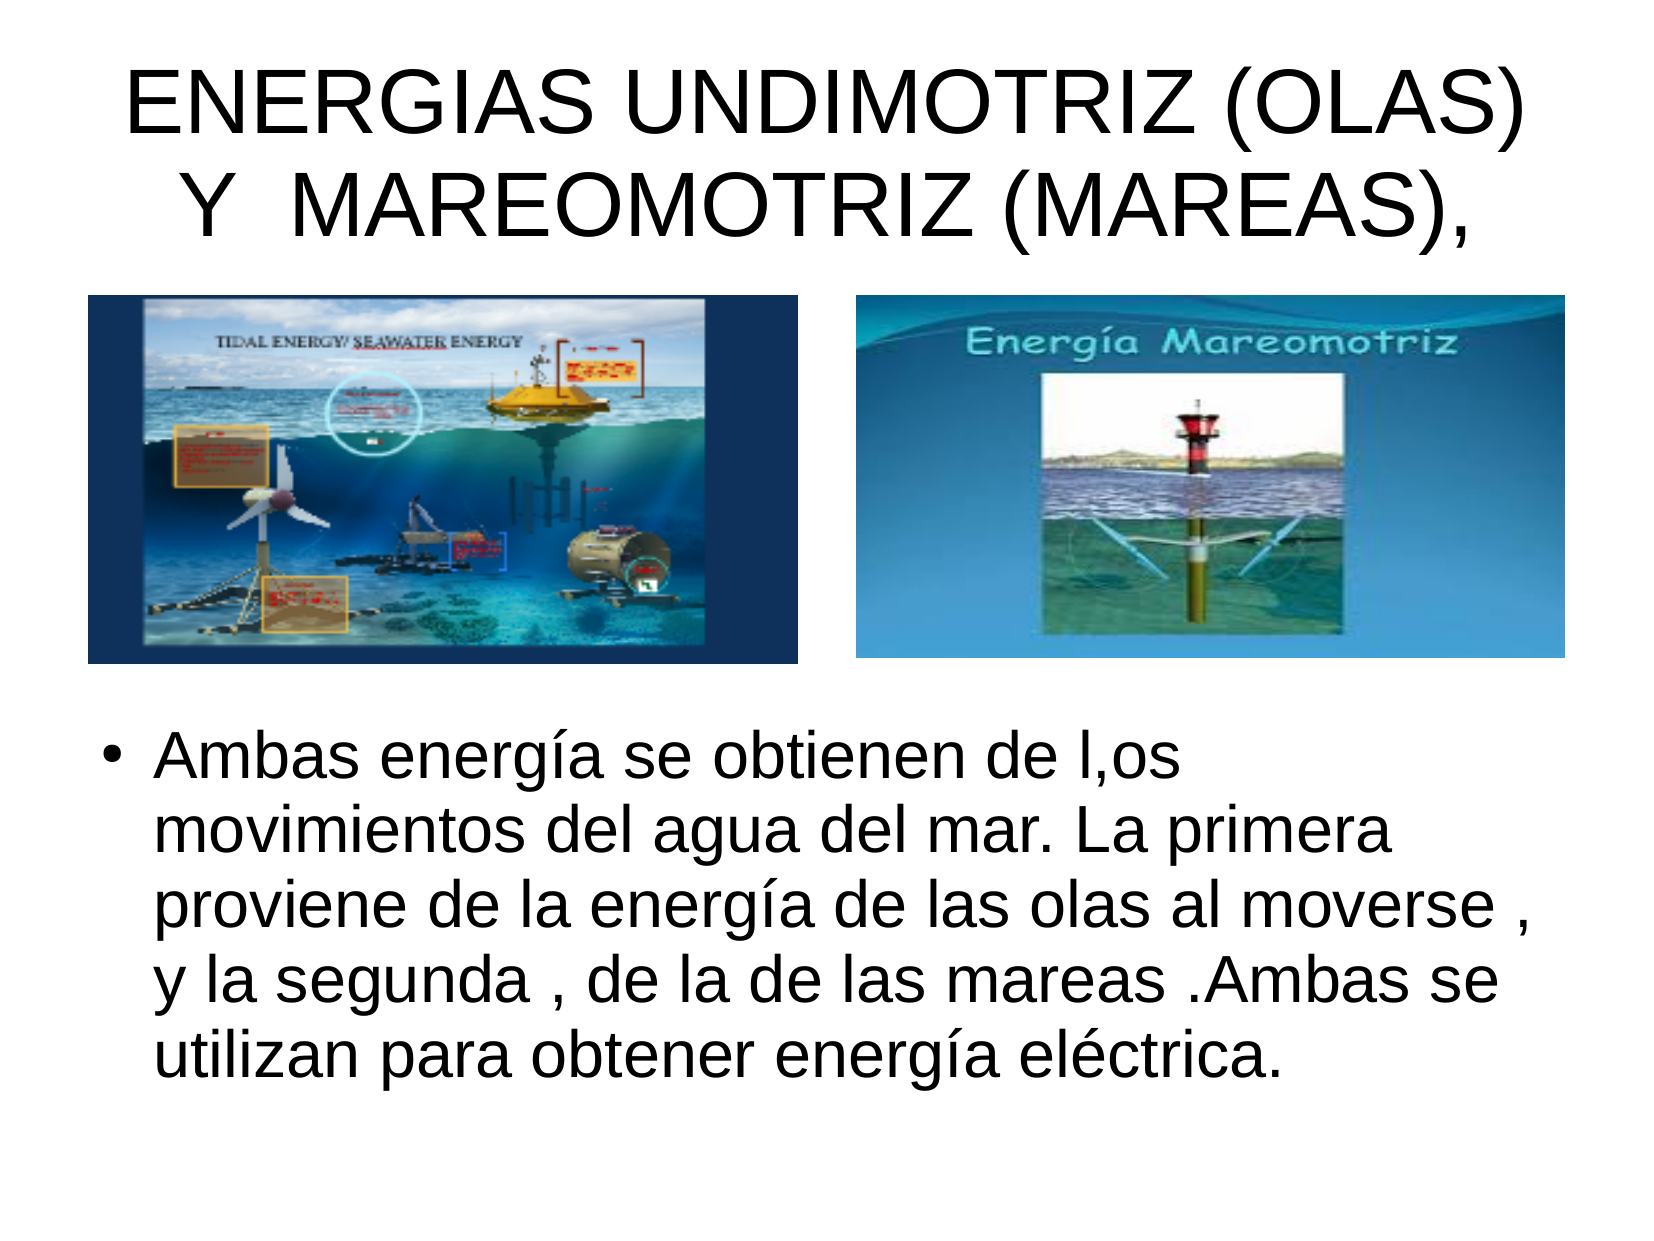

# ENERGIAS UNDIMOTRIZ (OLAS) Y MAREOMOTRIZ (MAREAS),
Ambas energía se obtienen de l,os movimientos del agua del mar. La primera proviene de la energía de las olas al moverse , y la segunda , de la de las mareas .Ambas se utilizan para obtener energía eléctrica.